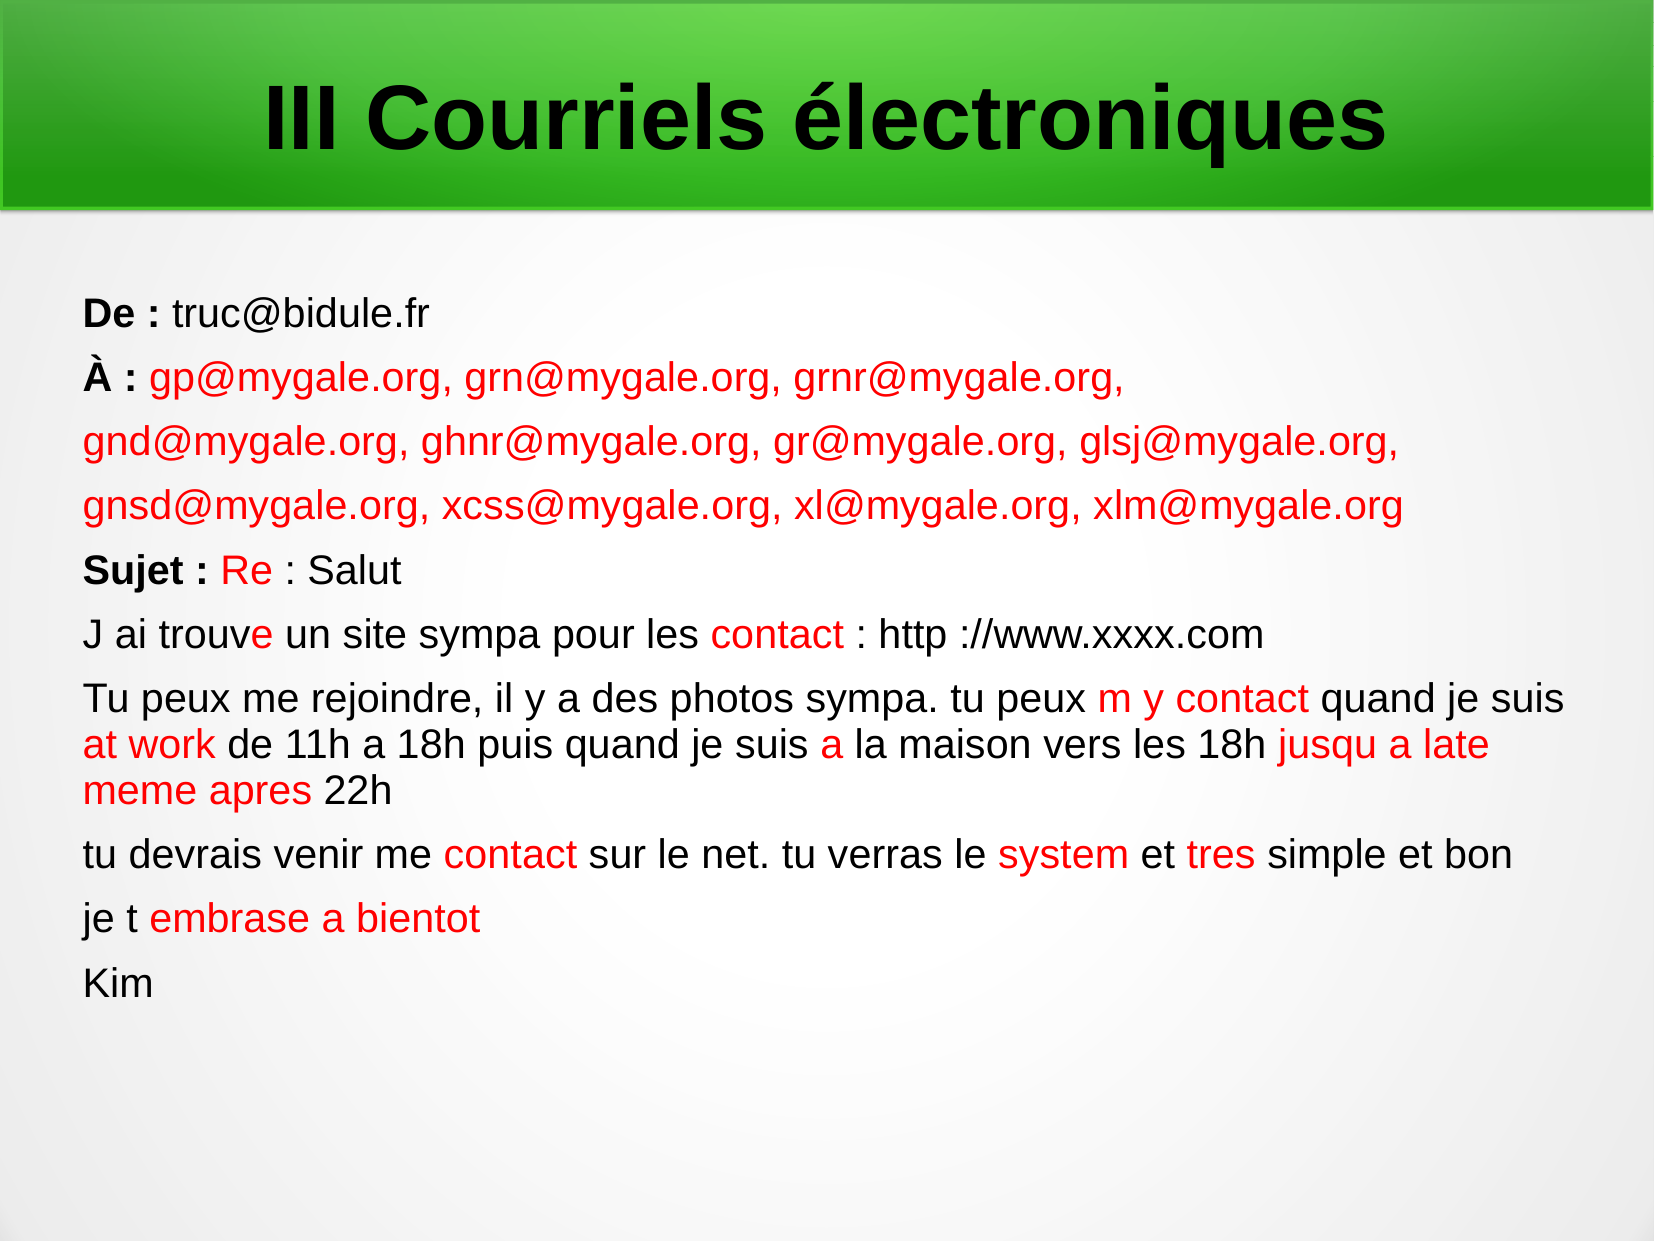

# III Courriels électroniques
De : truc@bidule.fr
À : gp@mygale.org, grn@mygale.org, grnr@mygale.org,
gnd@mygale.org, ghnr@mygale.org, gr@mygale.org, glsj@mygale.org,
gnsd@mygale.org, xcss@mygale.org, xl@mygale.org, xlm@mygale.org
Sujet : Re : Salut
J ai trouve un site sympa pour les contact : http ://www.xxxx.com
Tu peux me rejoindre, il y a des photos sympa. tu peux m y contact quand je suis at work de 11h a 18h puis quand je suis a la maison vers les 18h jusqu a late meme apres 22h
tu devrais venir me contact sur le net. tu verras le system et tres simple et bon
je t embrase a bientot
Kim